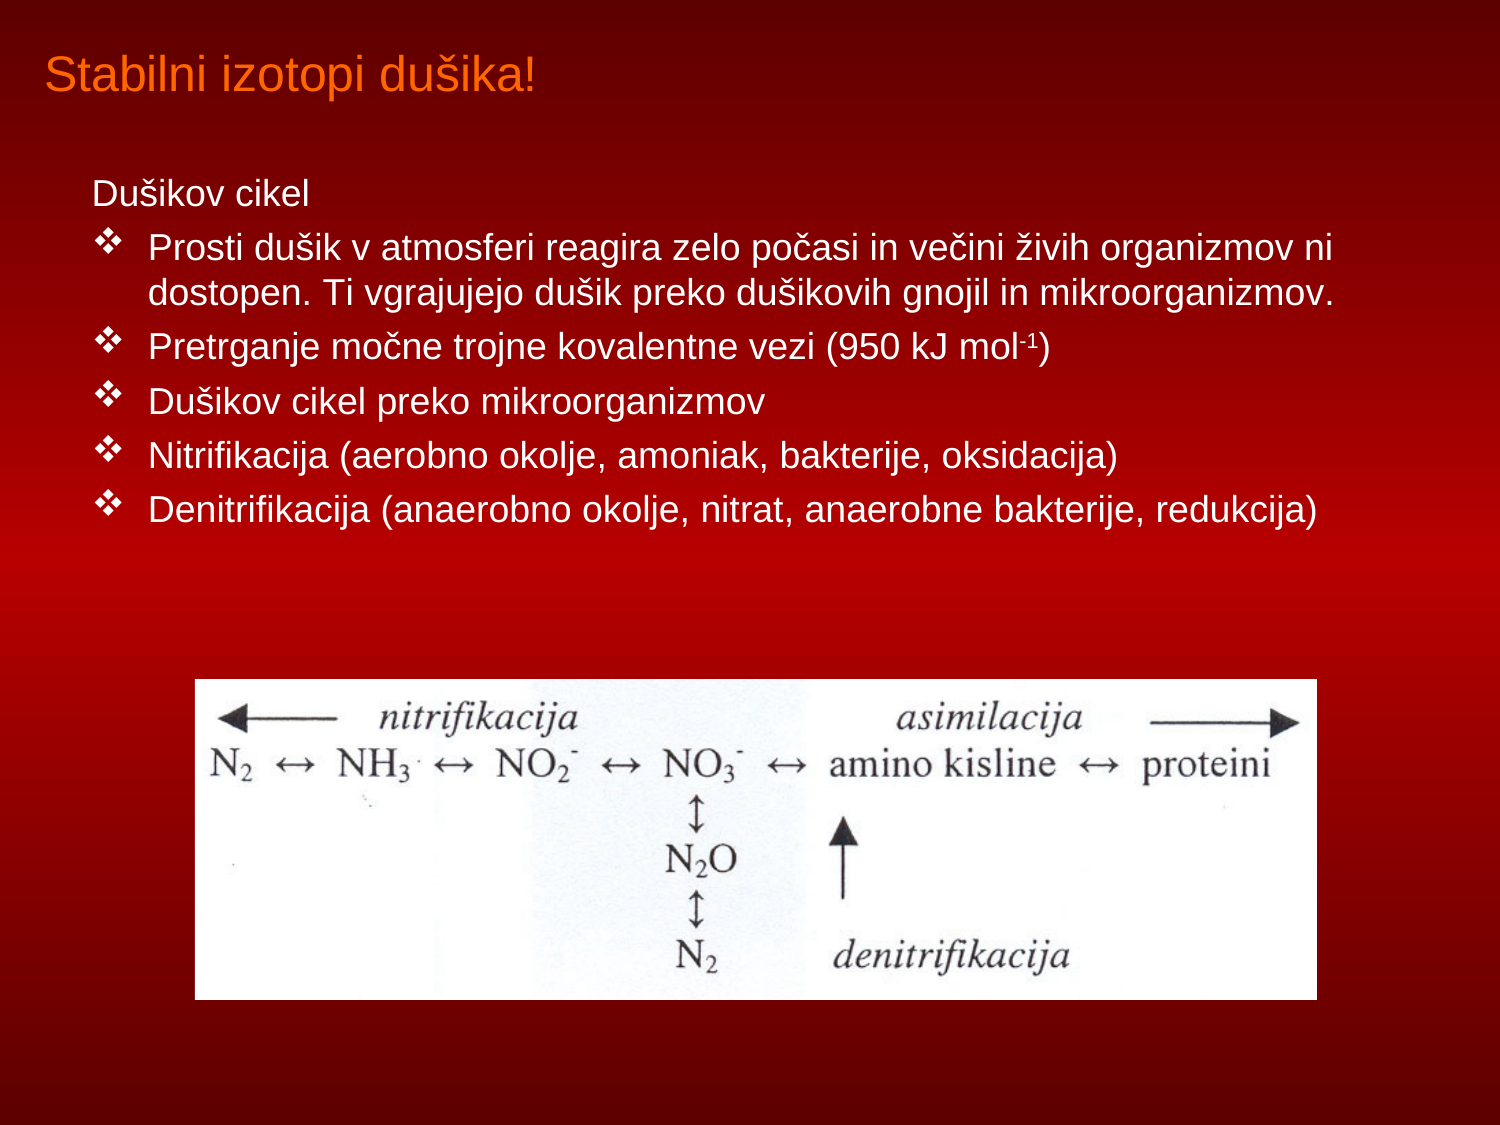

# Stabilni izotopi dušika!
Dušikov cikel
Prosti dušik v atmosferi reagira zelo počasi in večini živih organizmov ni dostopen. Ti vgrajujejo dušik preko dušikovih gnojil in mikroorganizmov.
Pretrganje močne trojne kovalentne vezi (950 kJ mol-1)
Dušikov cikel preko mikroorganizmov
Nitrifikacija (aerobno okolje, amoniak, bakterije, oksidacija)
Denitrifikacija (anaerobno okolje, nitrat, anaerobne bakterije, redukcija)